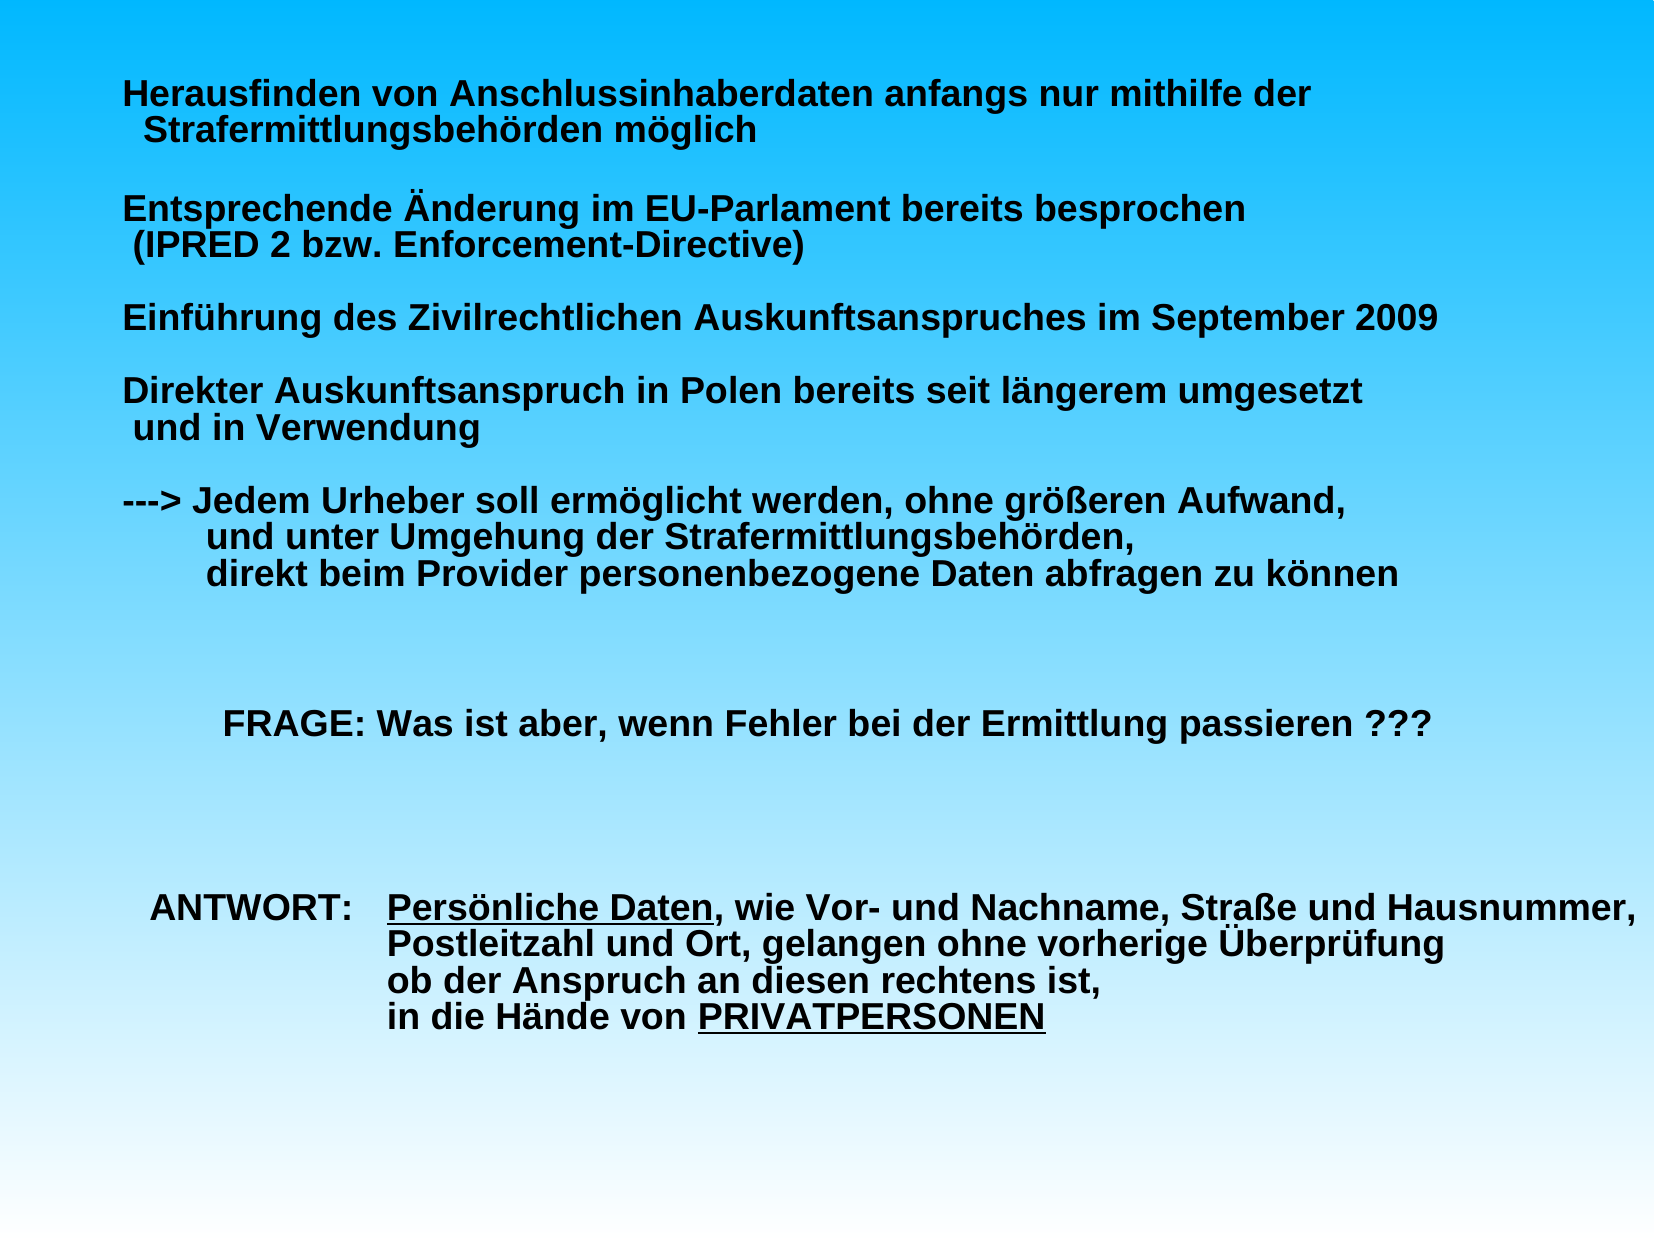

Herausfinden von Anschlussinhaberdaten anfangs nur mithilfe der
 Strafermittlungsbehörden möglich
Entsprechende Änderung im EU-Parlament bereits besprochen
 (IPRED 2 bzw. Enforcement-Directive)
Einführung des Zivilrechtlichen Auskunftsanspruches im September 2009
Direkter Auskunftsanspruch in Polen bereits seit längerem umgesetzt
 und in Verwendung
---> Jedem Urheber soll ermöglicht werden, ohne größeren Aufwand,
 und unter Umgehung der Strafermittlungsbehörden,
 direkt beim Provider personenbezogene Daten abfragen zu können
FRAGE: Was ist aber, wenn Fehler bei der Ermittlung passieren ???
	ANTWORT: 	Persönliche Daten, wie Vor- und Nachname, Straße und Hausnummer,
			Postleitzahl und Ort, gelangen ohne vorherige Überprüfung
			ob der Anspruch an diesen rechtens ist,
			in die Hände von PRIVATPERSONEN